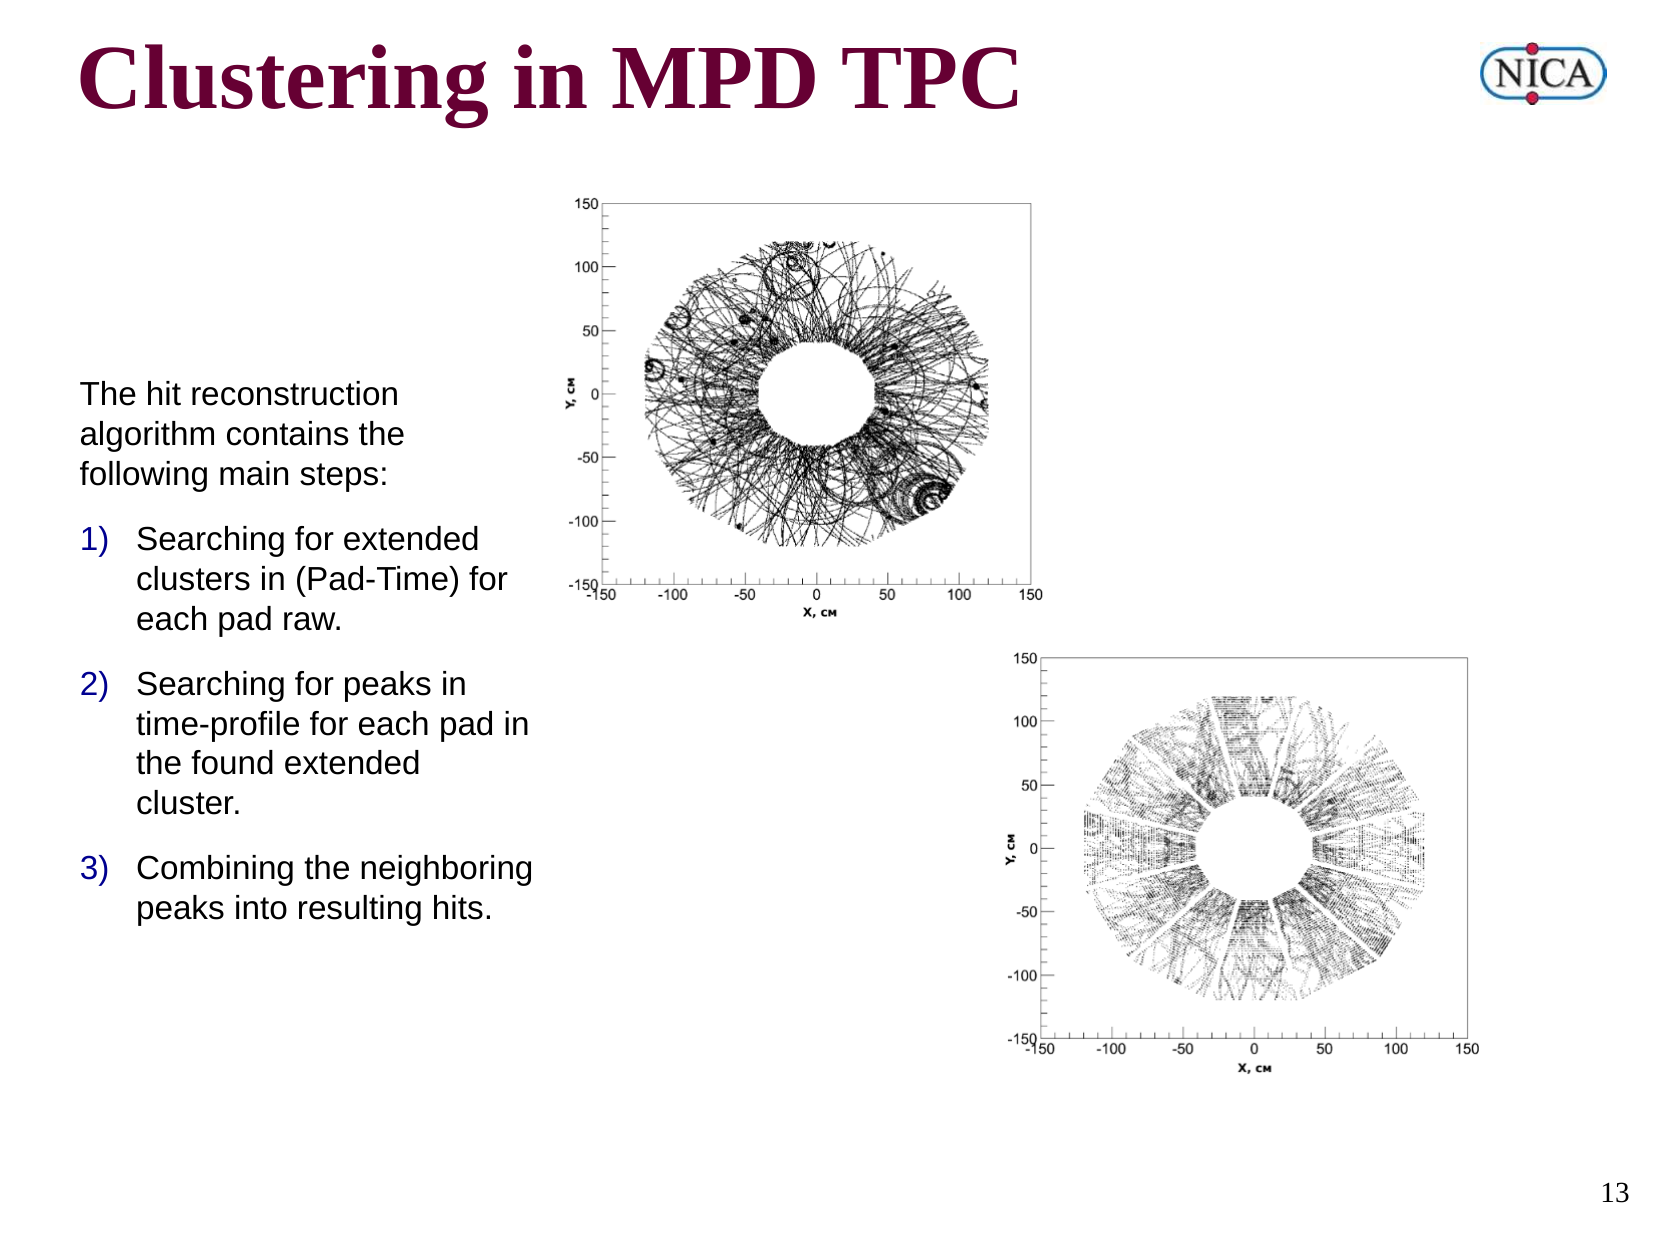

# Clustering in MPD TPC
The hit reconstruction algorithm contains the following main steps:
Searching for extended clusters in (Pad-Time) for each pad raw.
Searching for peaks in time-profile for each pad in the found extended cluster.
Combining the neighboring peaks into resulting hits.
13